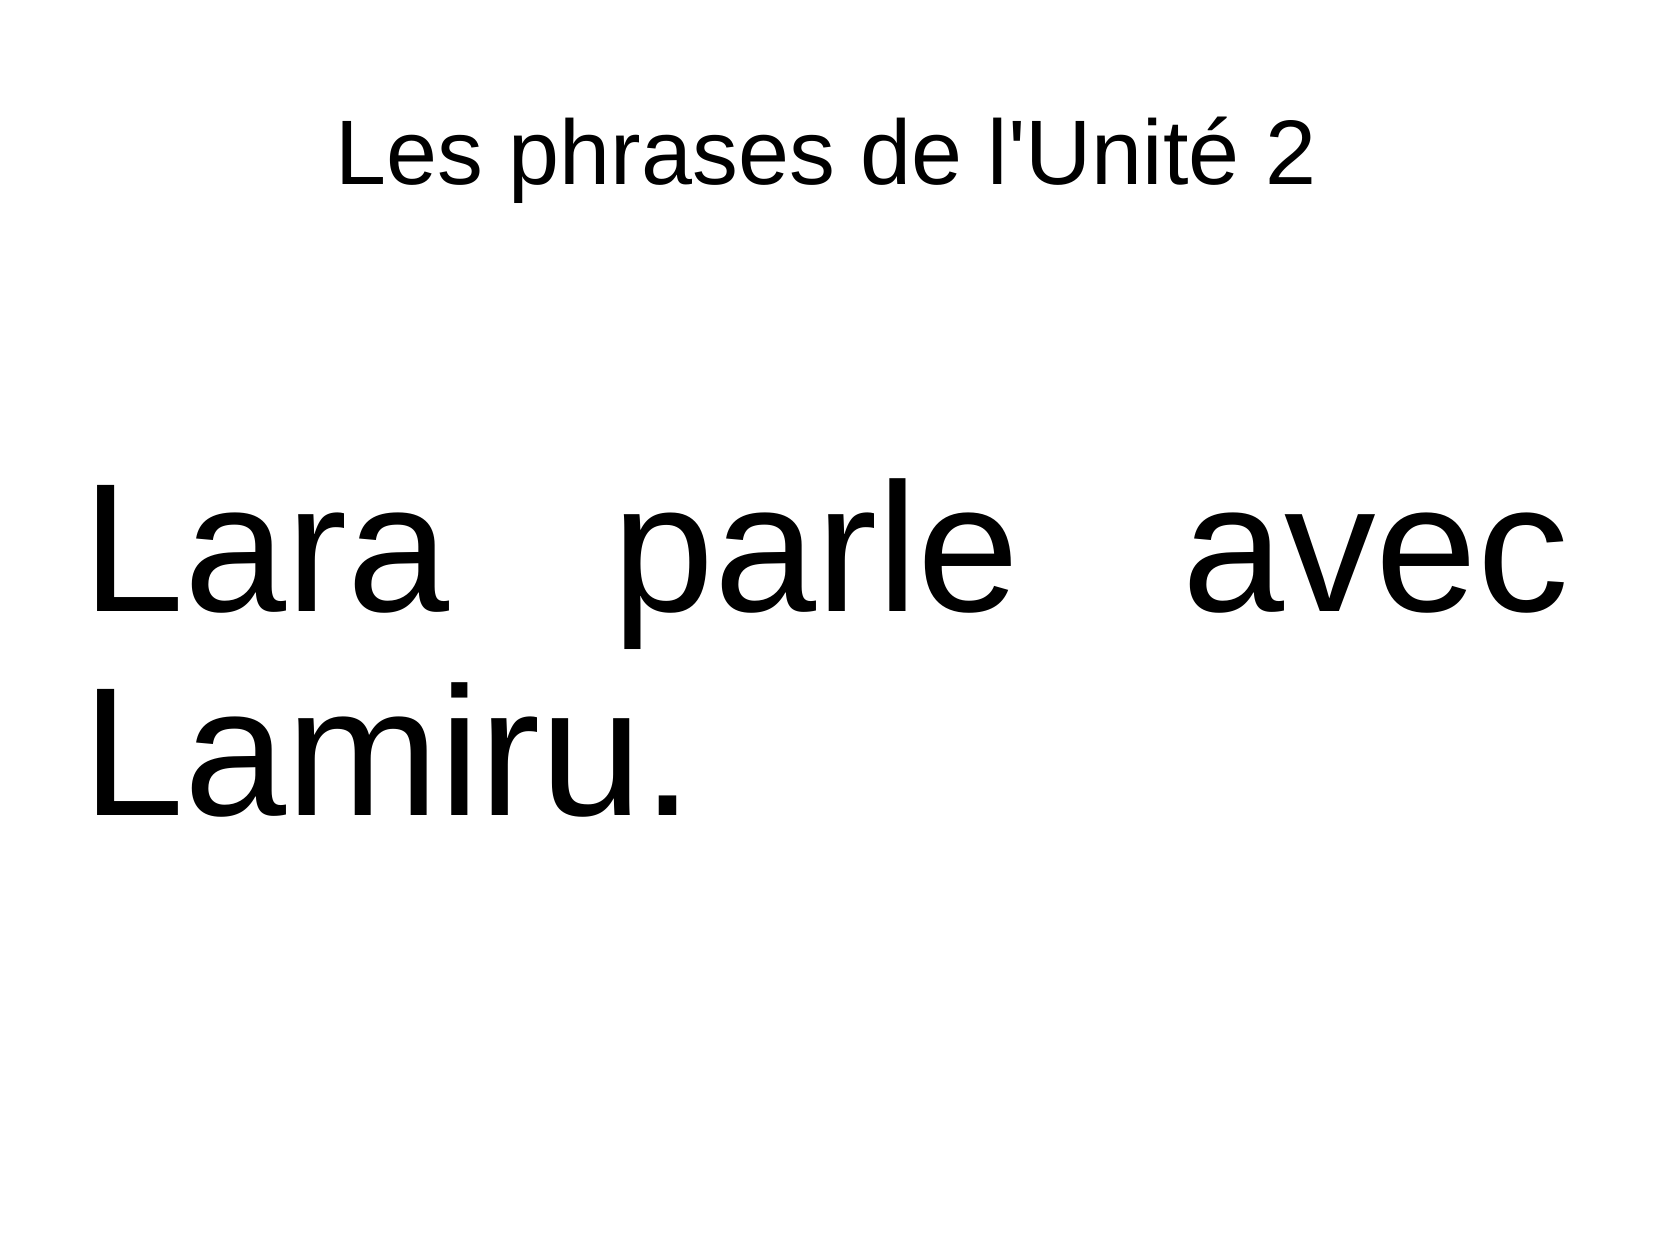

# Les phrases de l'Unité 2
Lara parle avec Lamiru.